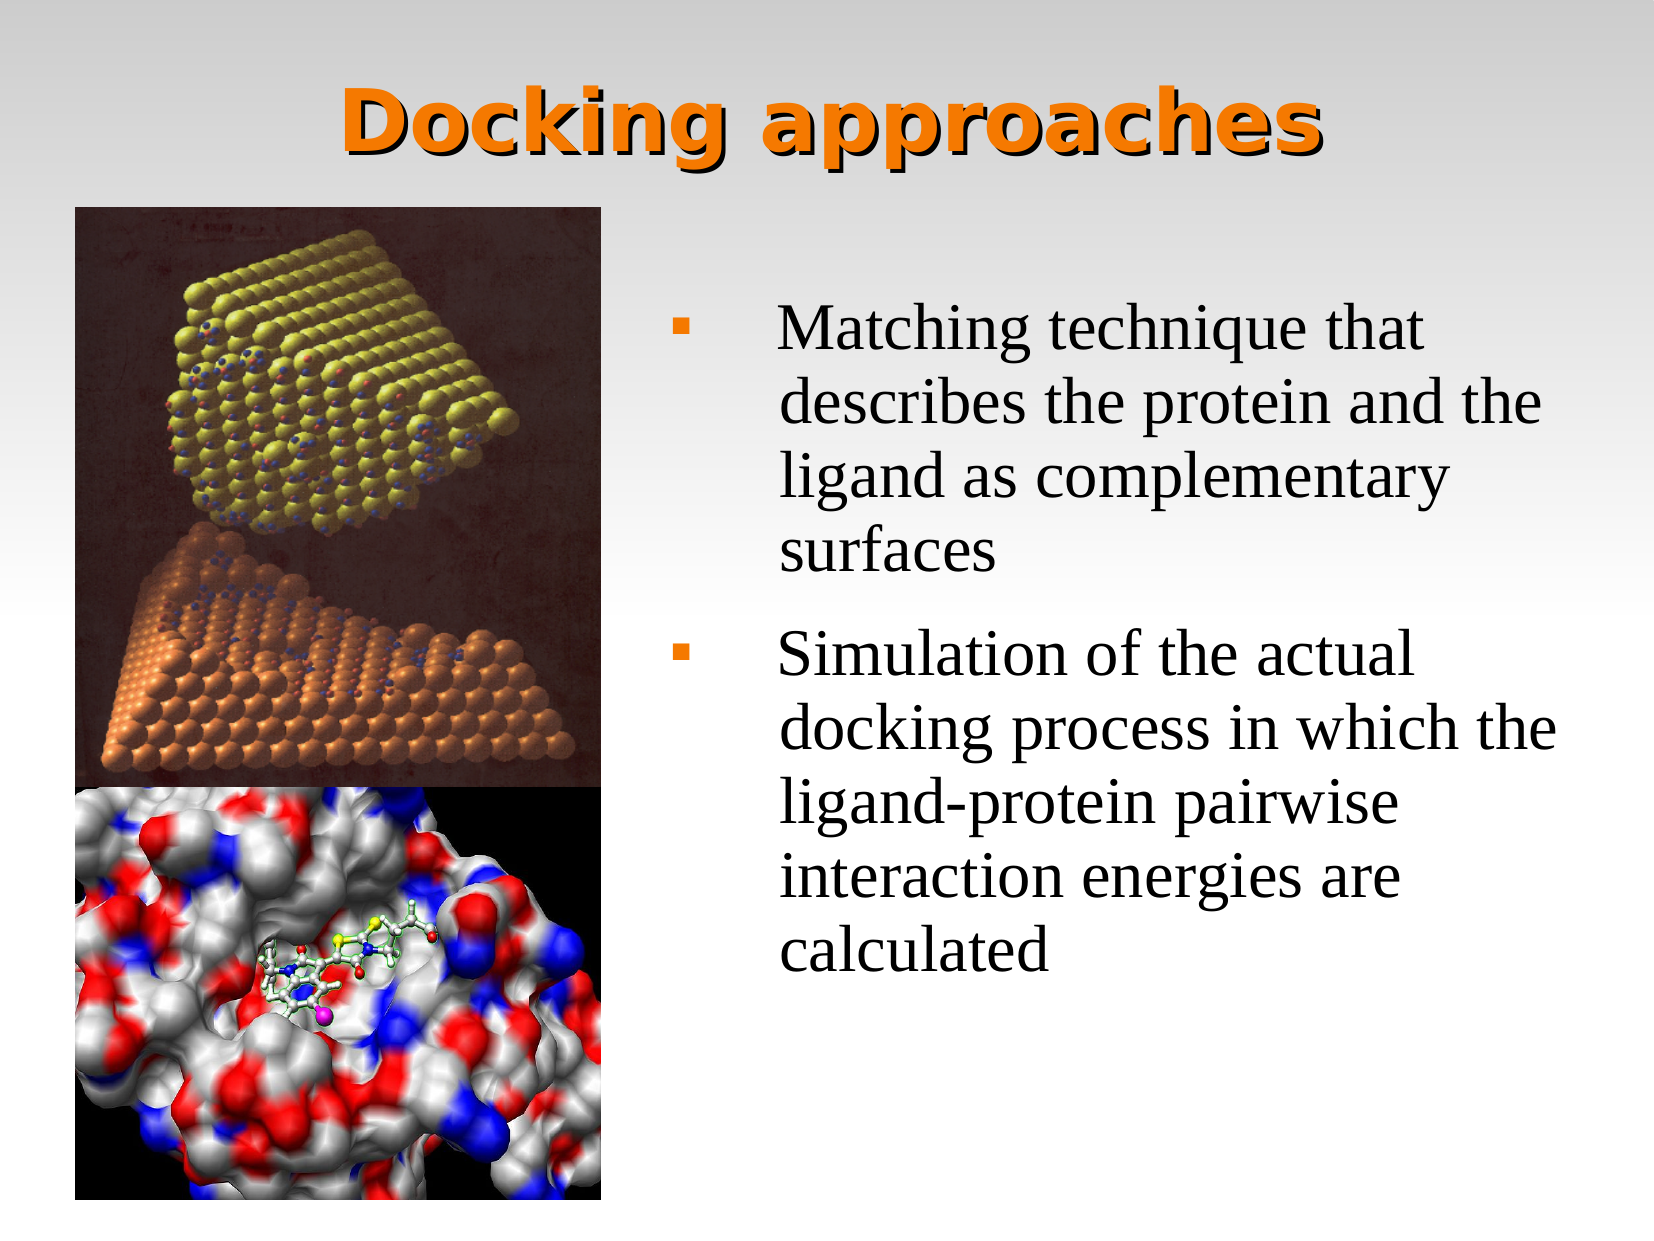

# Docking approaches
 Matching technique that describes the protein and the ligand as complementary surfaces
 Simulation of the actual docking process in which the ligand-protein pairwise interaction energies are calculated